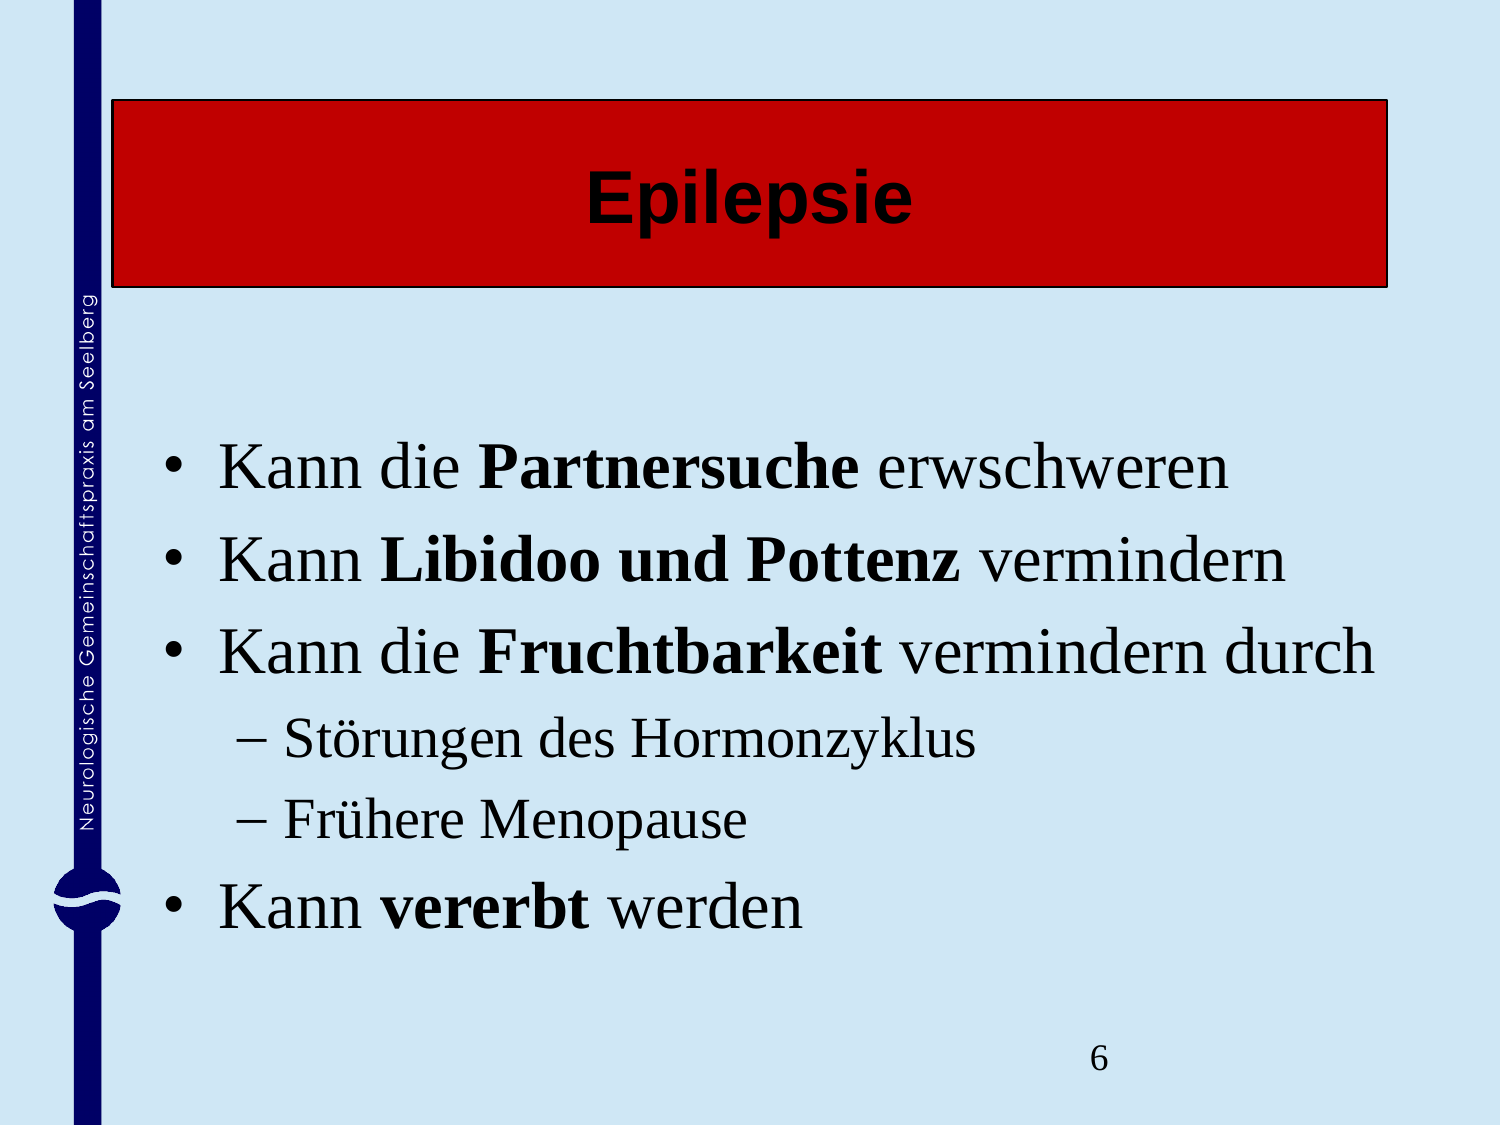

Epilepsie
# Kann die Partnersuche erwschweren
Kann Libidoo und Pottenz vermindern
Kann die Fruchtbarkeit vermindern durch
Störungen des Hormonzyklus
Frühere Menopause
Kann vererbt werden